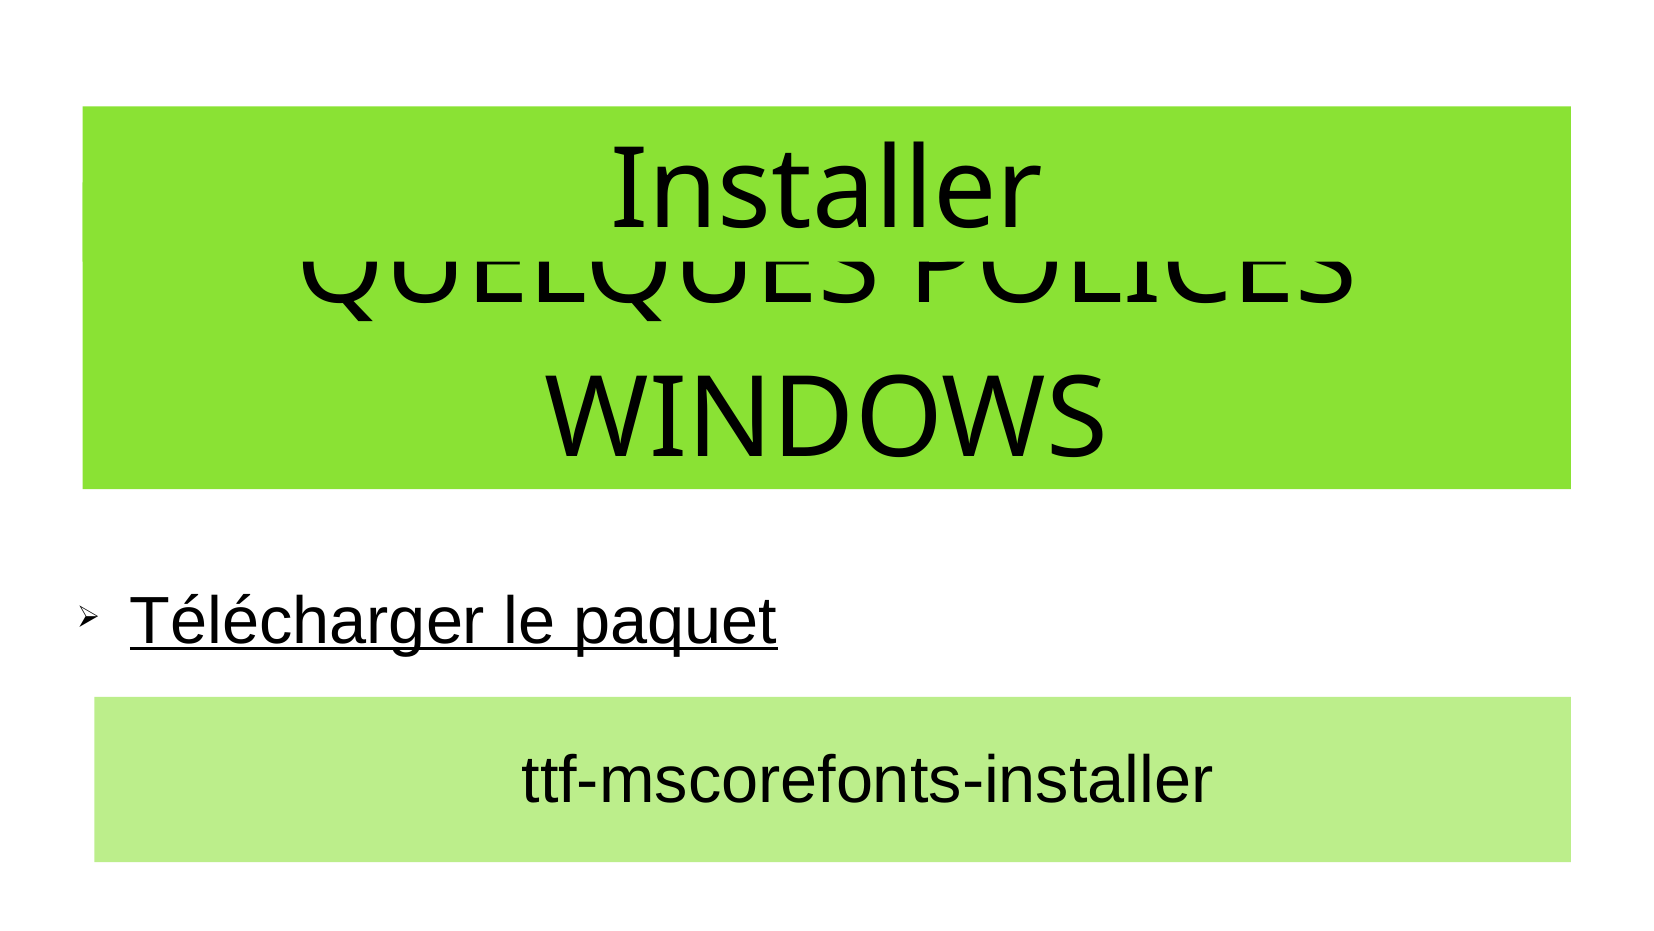

Installer
# QUELQUES POLICES WINDOWS
Télécharger le paquet
ttf-mscorefonts-installer